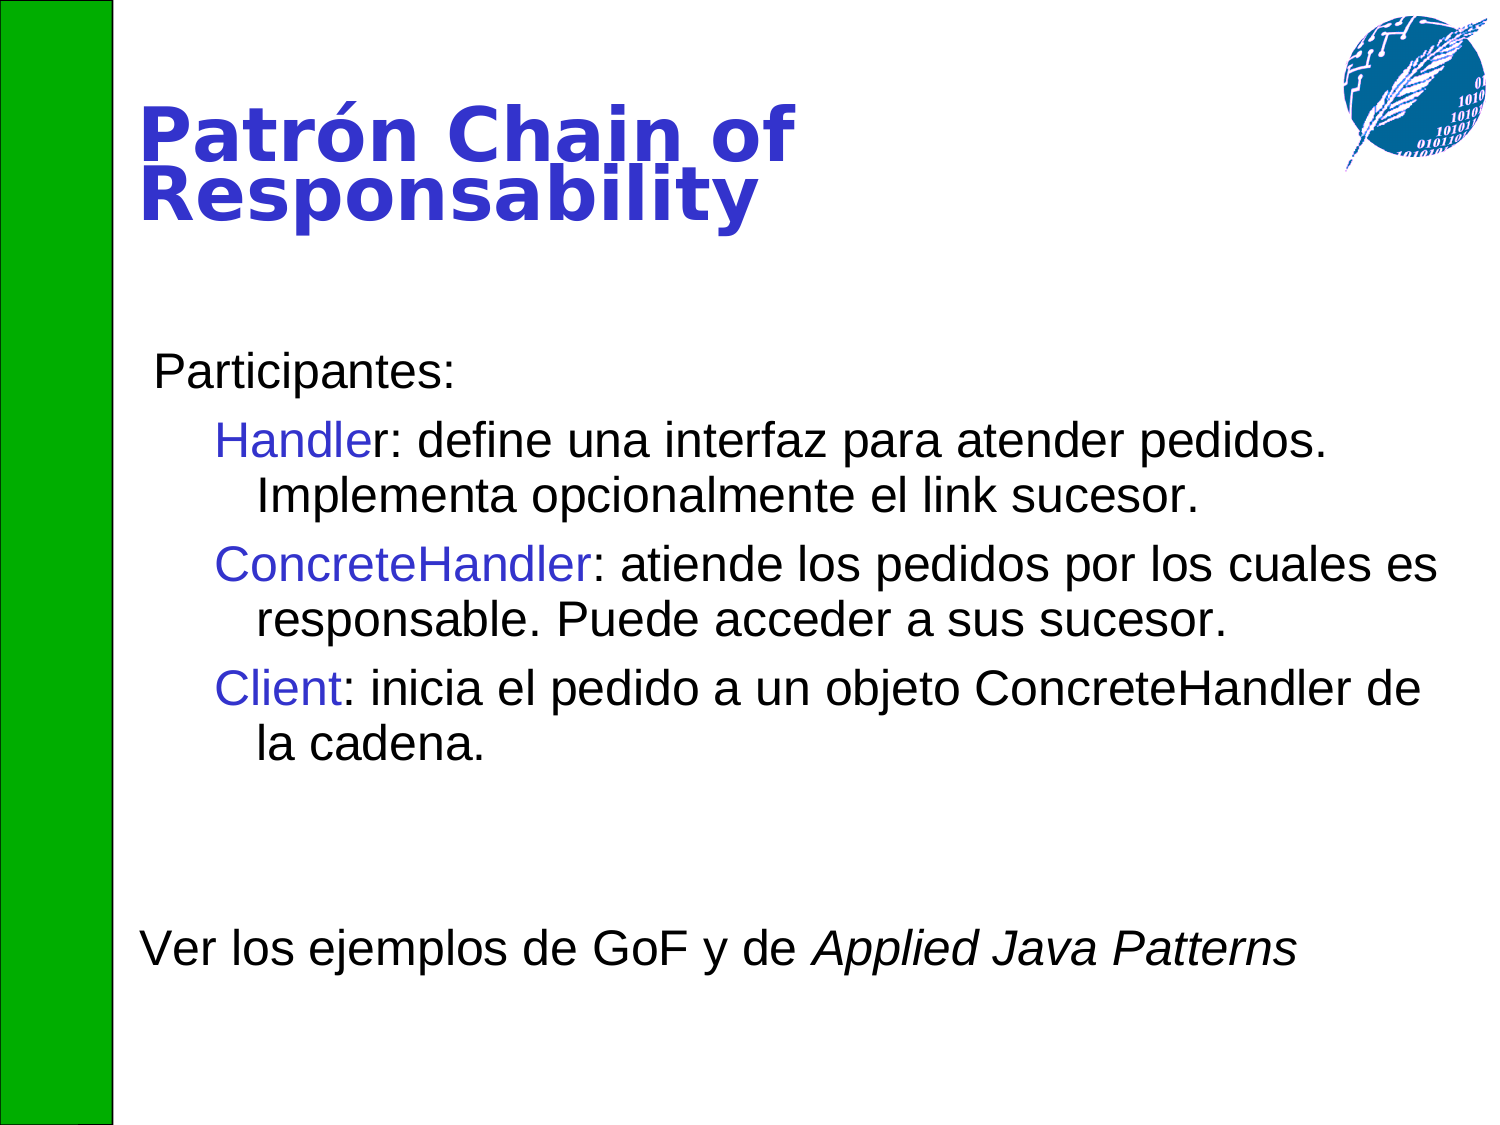

# Patrón Chain of Responsability
 Participantes:
Handler: define una interfaz para atender pedidos. Implementa opcionalmente el link sucesor.
ConcreteHandler: atiende los pedidos por los cuales es responsable. Puede acceder a sus sucesor.
Client: inicia el pedido a un objeto ConcreteHandler de la cadena.
Ver los ejemplos de GoF y de Applied Java Patterns